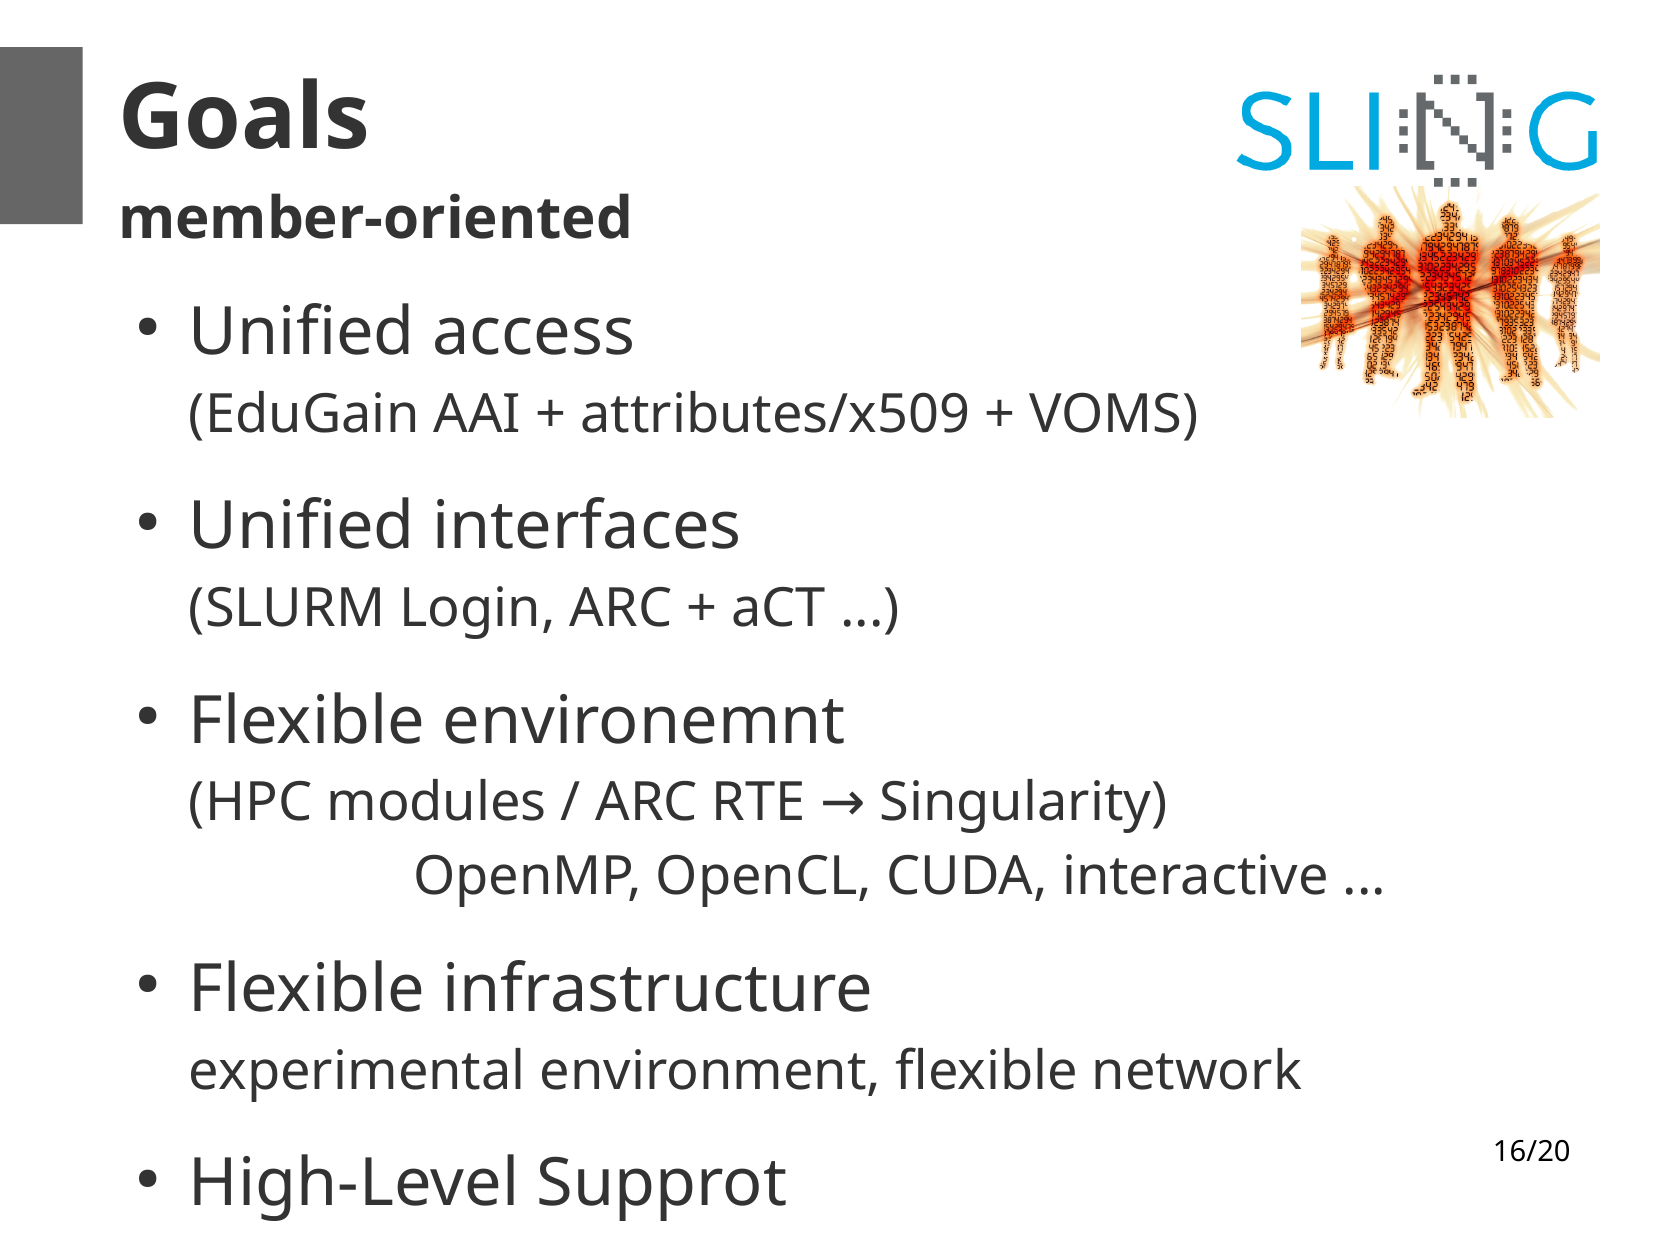

# Goals member-oriented
Unified access
(EduGain AAI + attributes/x509 + VOMS)
Unified interfaces
(SLURM Login, ARC + aCT ...)
Flexible environemnt
(HPC modules / ARC RTE → Singularity)
 OpenMP, OpenCL, CUDA, interactive ...
Flexible infrastructure
experimental environment, flexible network
High-Level Supprot
integrated with user communities
16